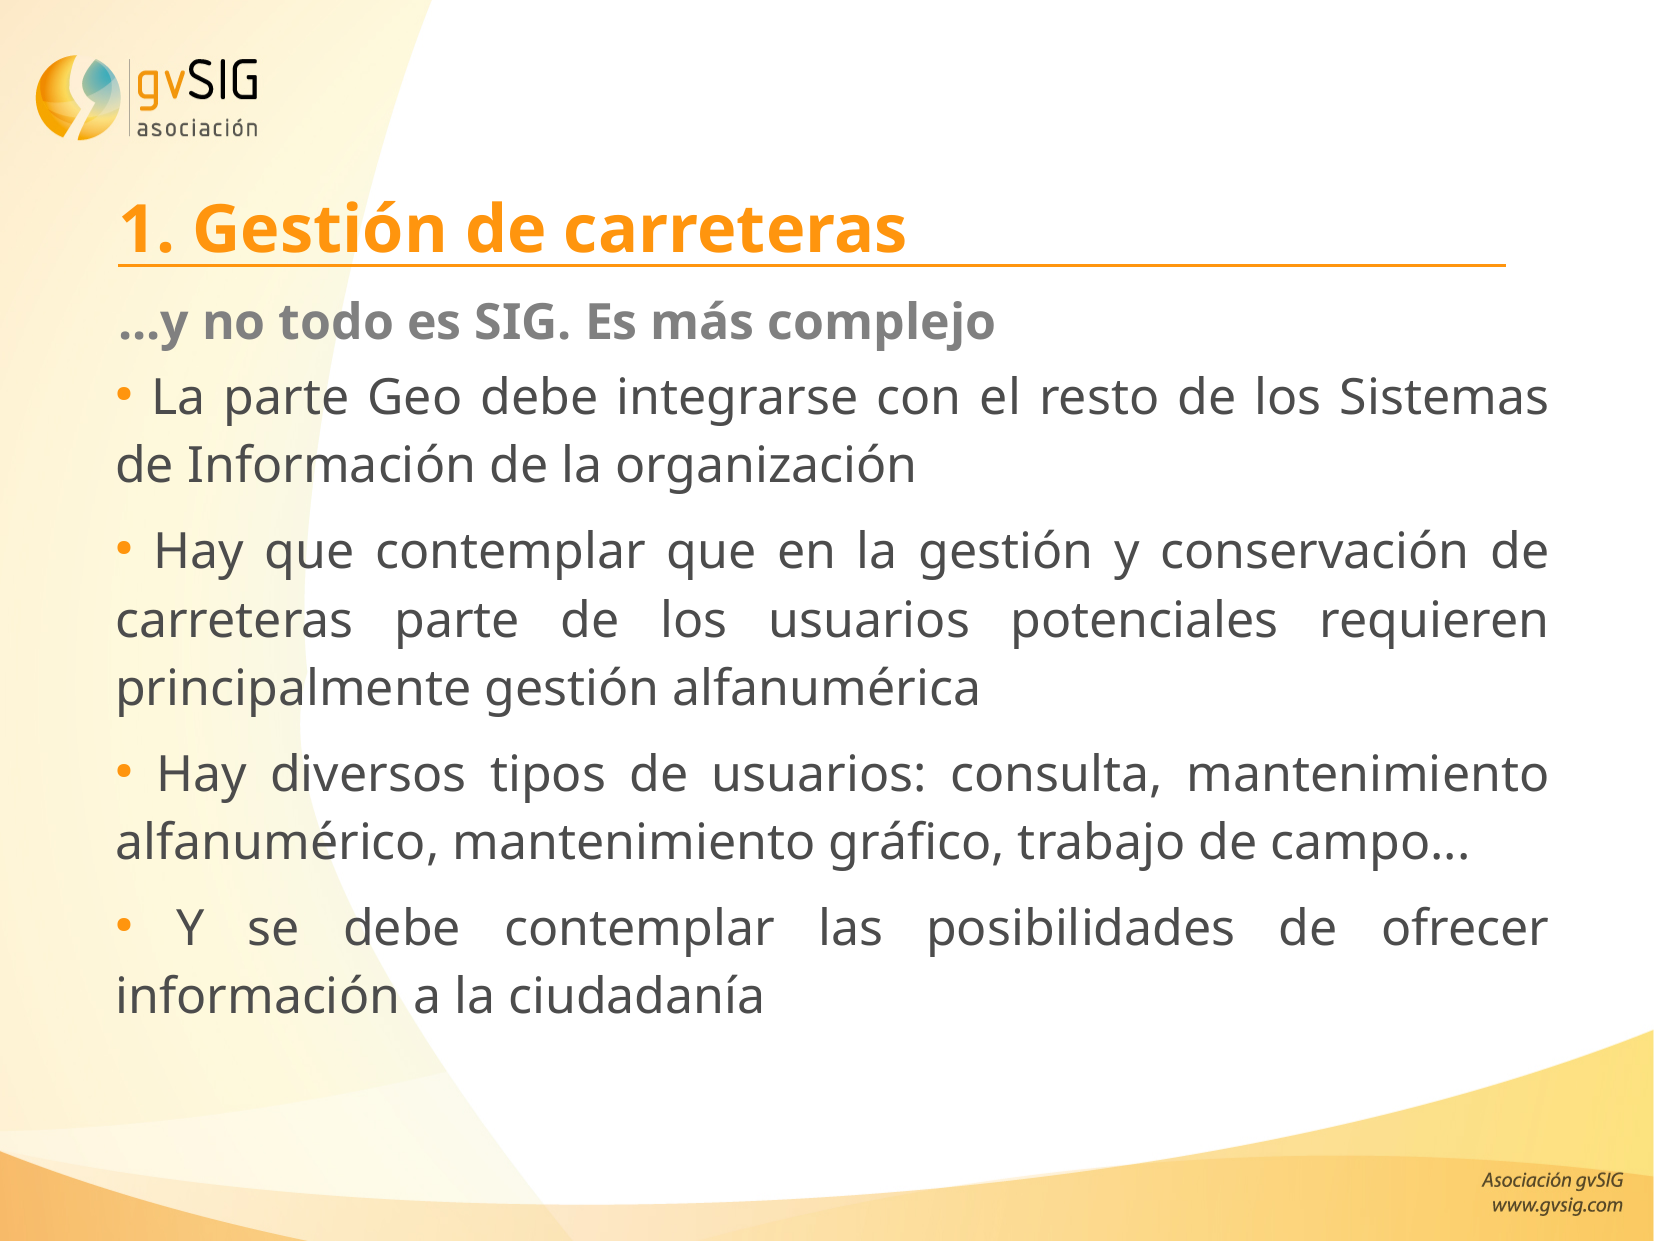

# 1. Gestión de carreteras
...y no todo es SIG. Es más complejo
 La parte Geo debe integrarse con el resto de los Sistemas de Información de la organización
 Hay que contemplar que en la gestión y conservación de carreteras parte de los usuarios potenciales requieren principalmente gestión alfanumérica
 Hay diversos tipos de usuarios: consulta, mantenimiento alfanumérico, mantenimiento gráfico, trabajo de campo...
 Y se debe contemplar las posibilidades de ofrecer información a la ciudadanía